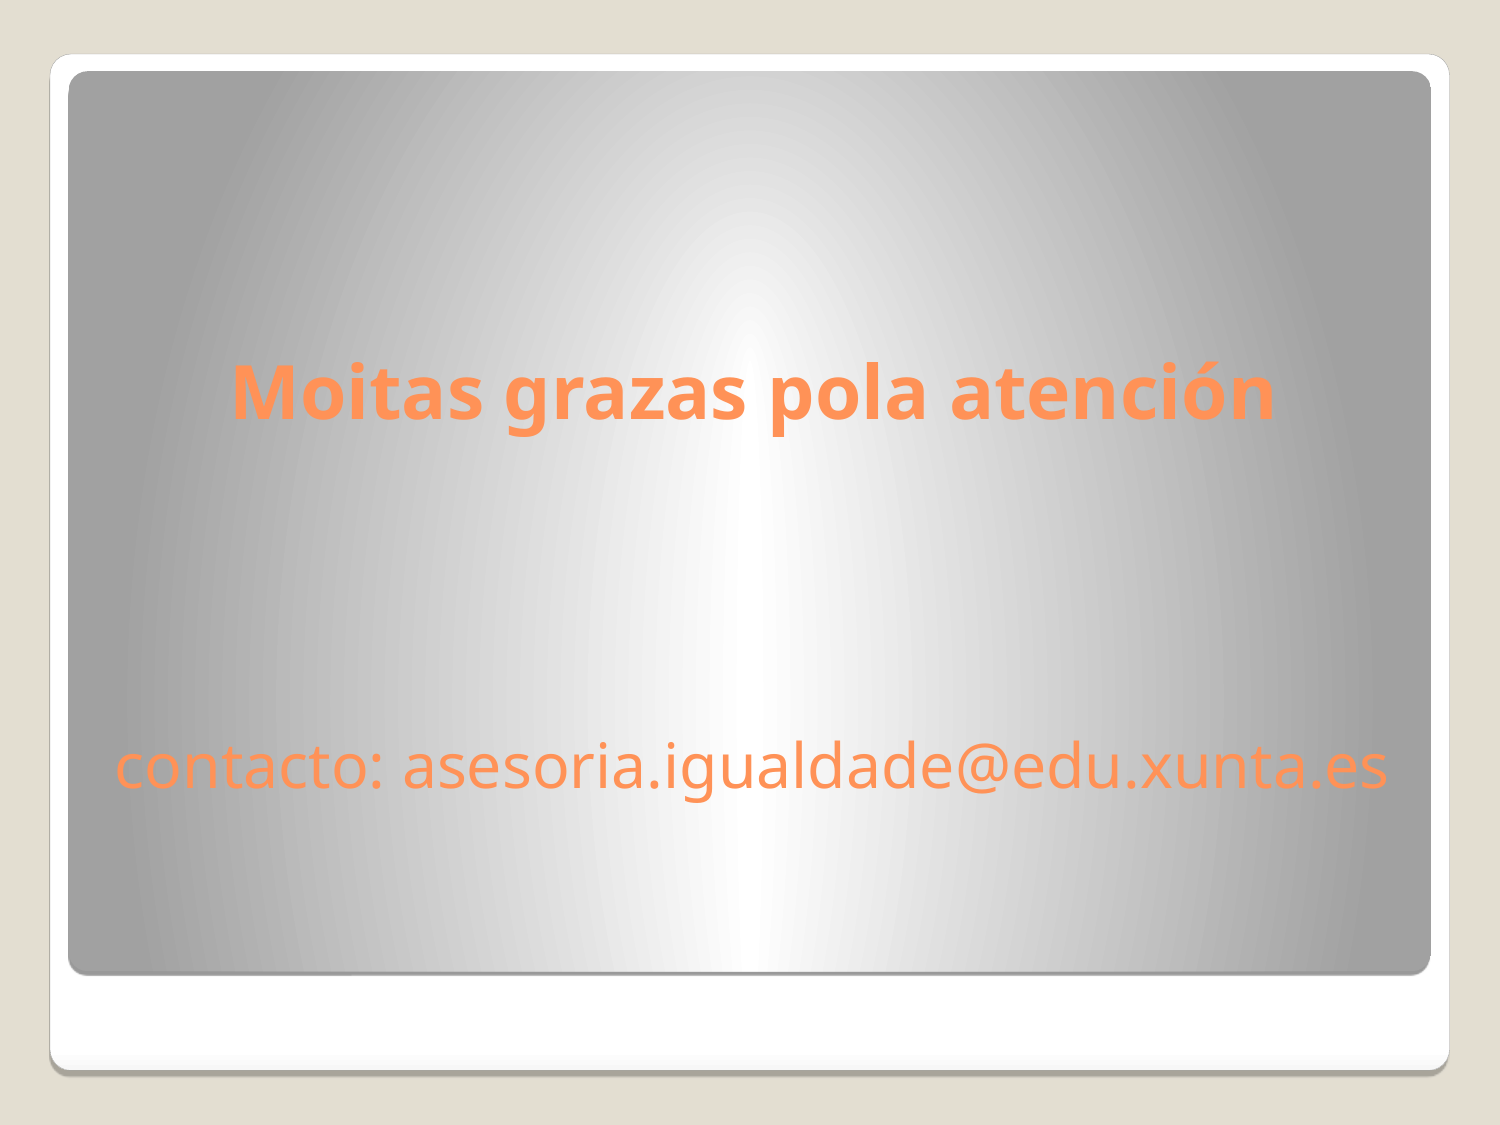

# Moitas grazas pola atención
contacto: asesoria.igualdade@edu.xunta.es